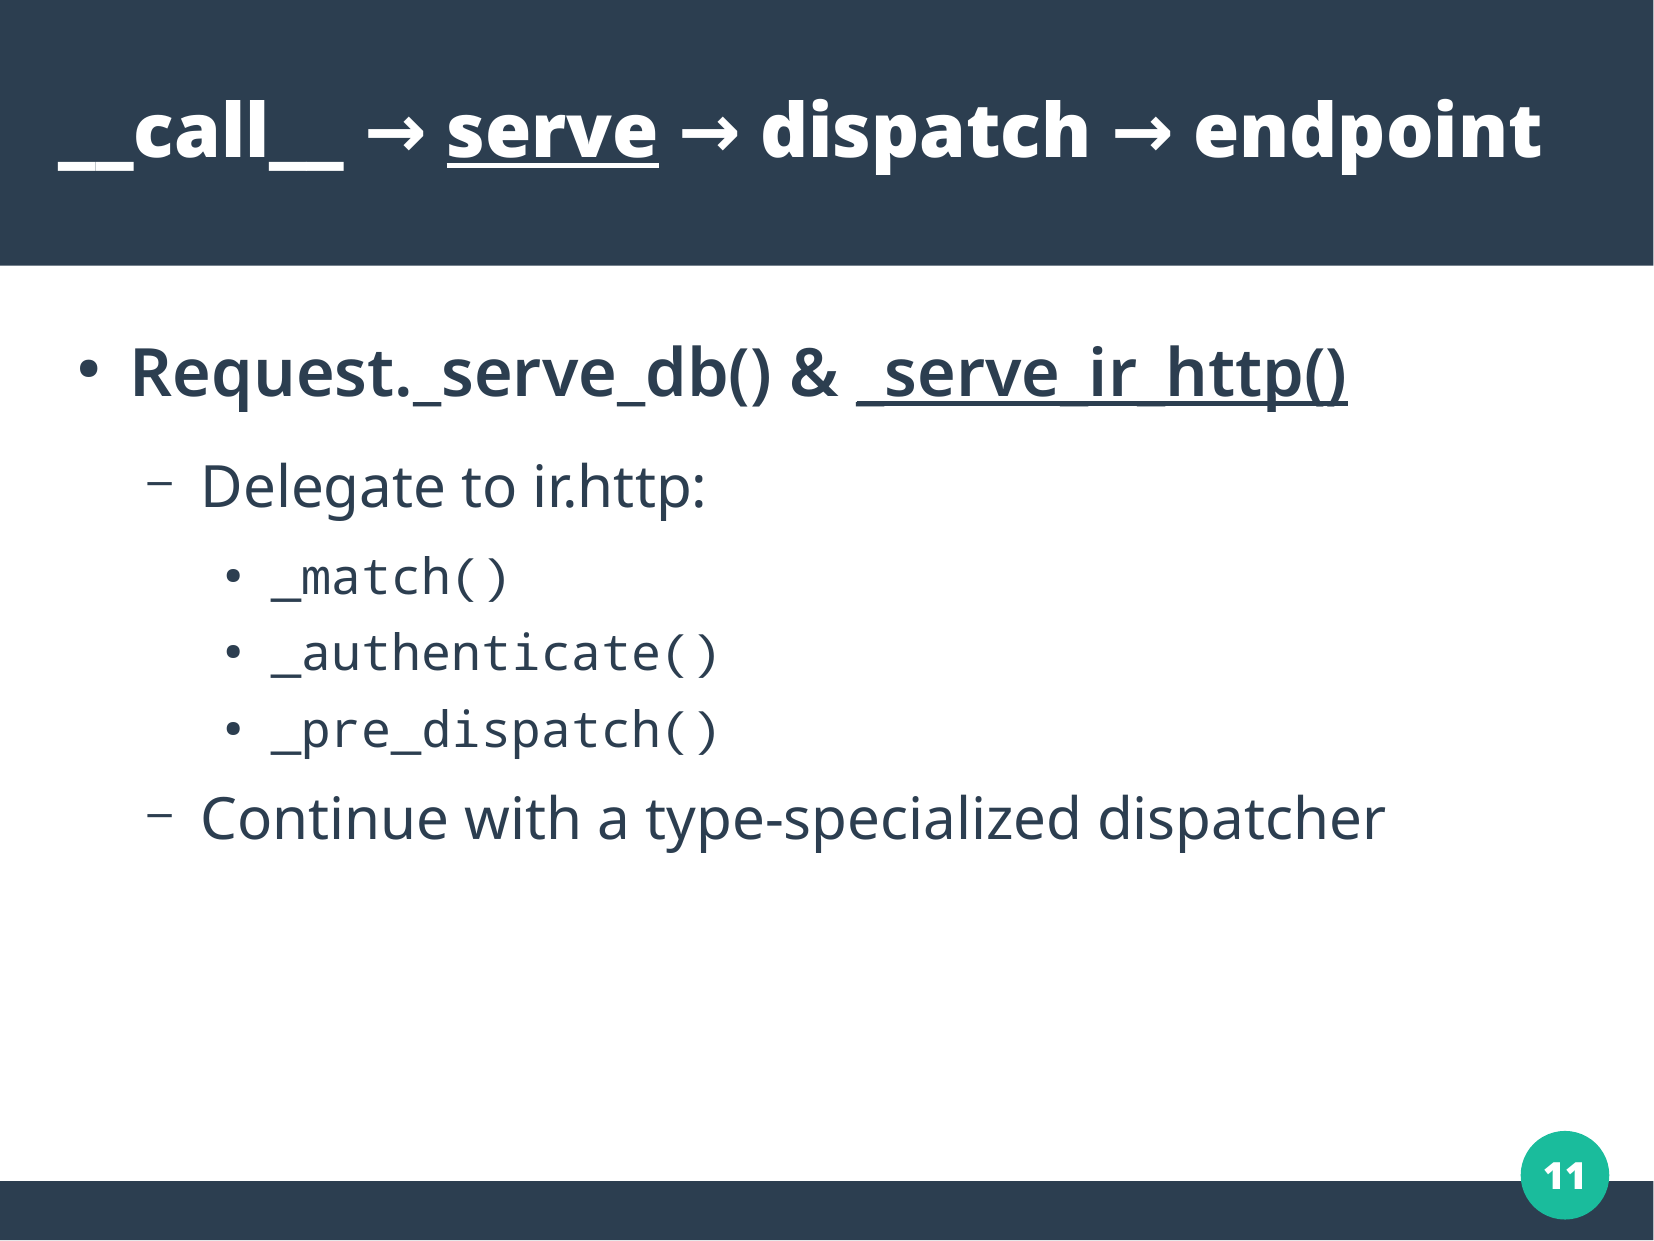

# __call__ → serve → dispatch → endpoint
Request._serve_db() & _serve_ir_http()
Delegate to ir.http:
_match()
_authenticate()
_pre_dispatch()
Continue with a type-specialized dispatcher
11